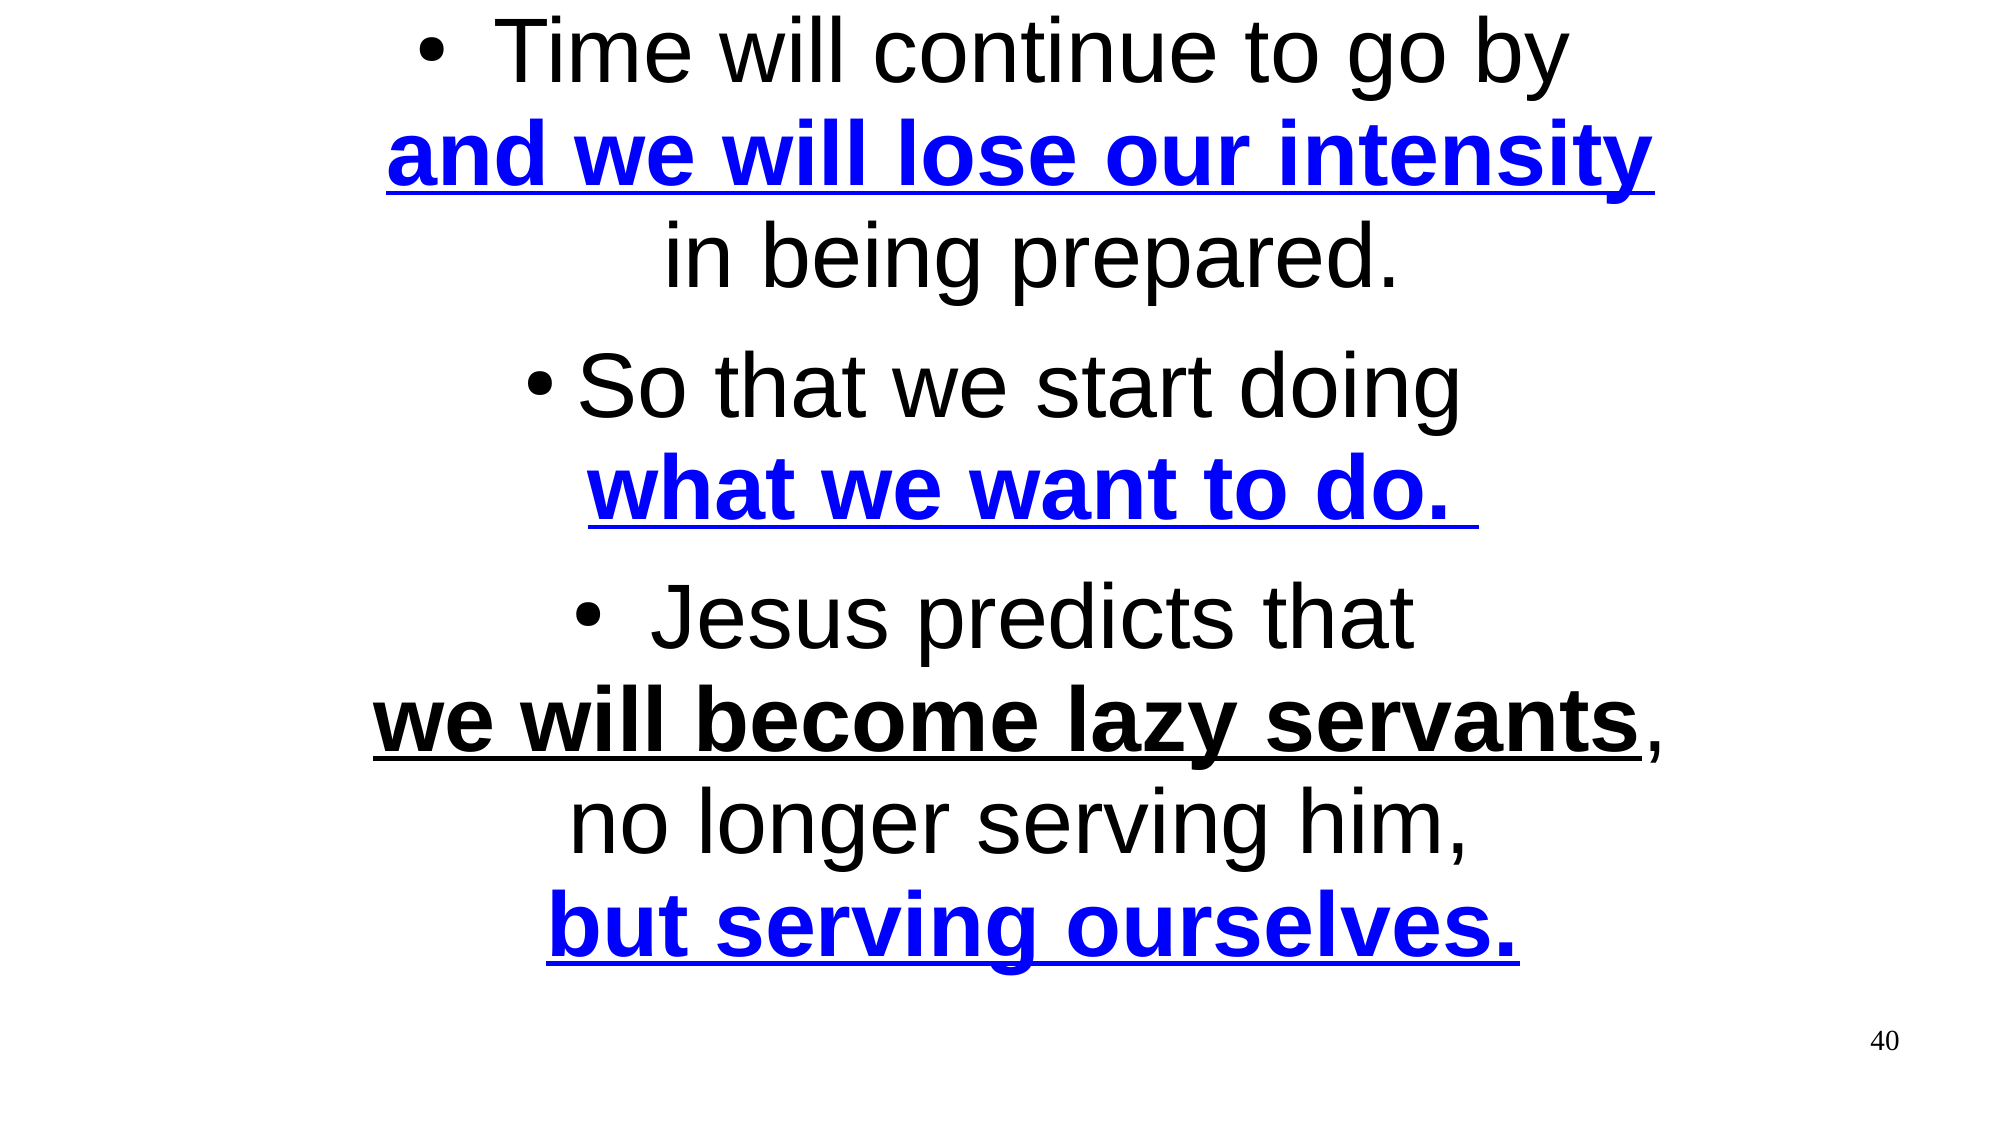

# Time will continue to go by and we will lose our intensity in being prepared.
So that we start doing
what we want to do.
 Jesus predicts that
we will become lazy servants,
no longer serving him,
but serving ourselves.
40